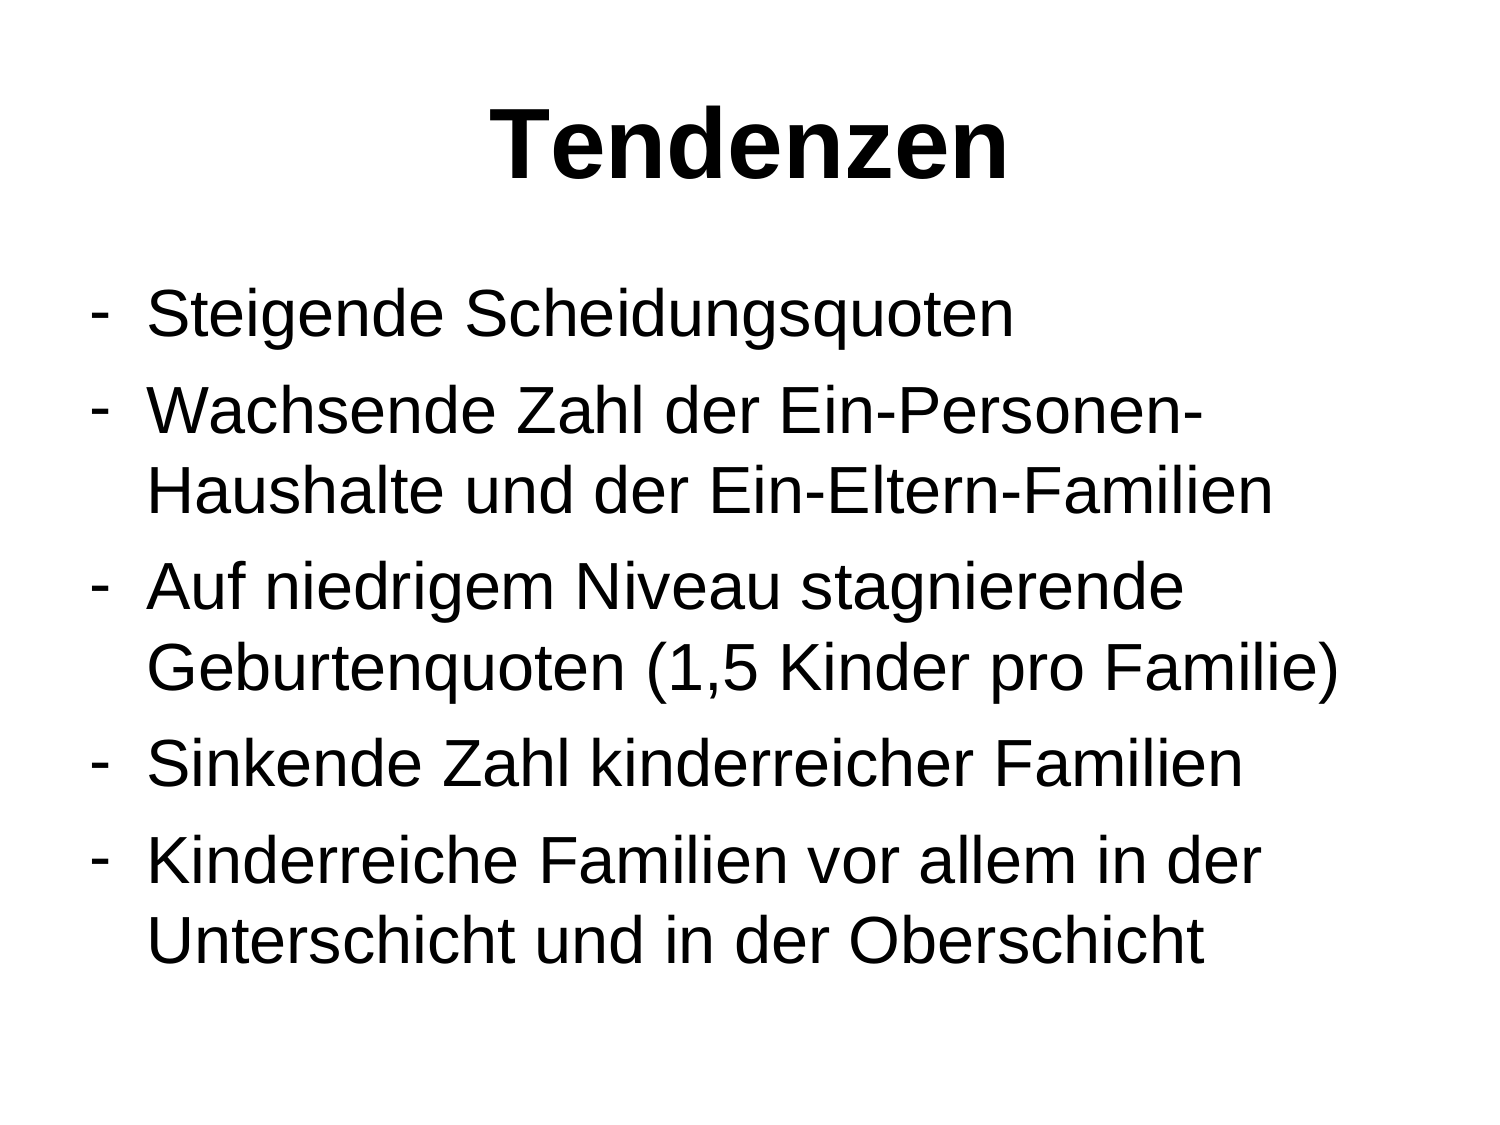

# Tendenzen
Steigende Scheidungsquoten
Wachsende Zahl der Ein-Personen-Haushalte und der Ein-Eltern-Familien
Auf niedrigem Niveau stagnierende Geburtenquoten (1,5 Kinder pro Familie)
Sinkende Zahl kinderreicher Familien
Kinderreiche Familien vor allem in der Unterschicht und in der Oberschicht